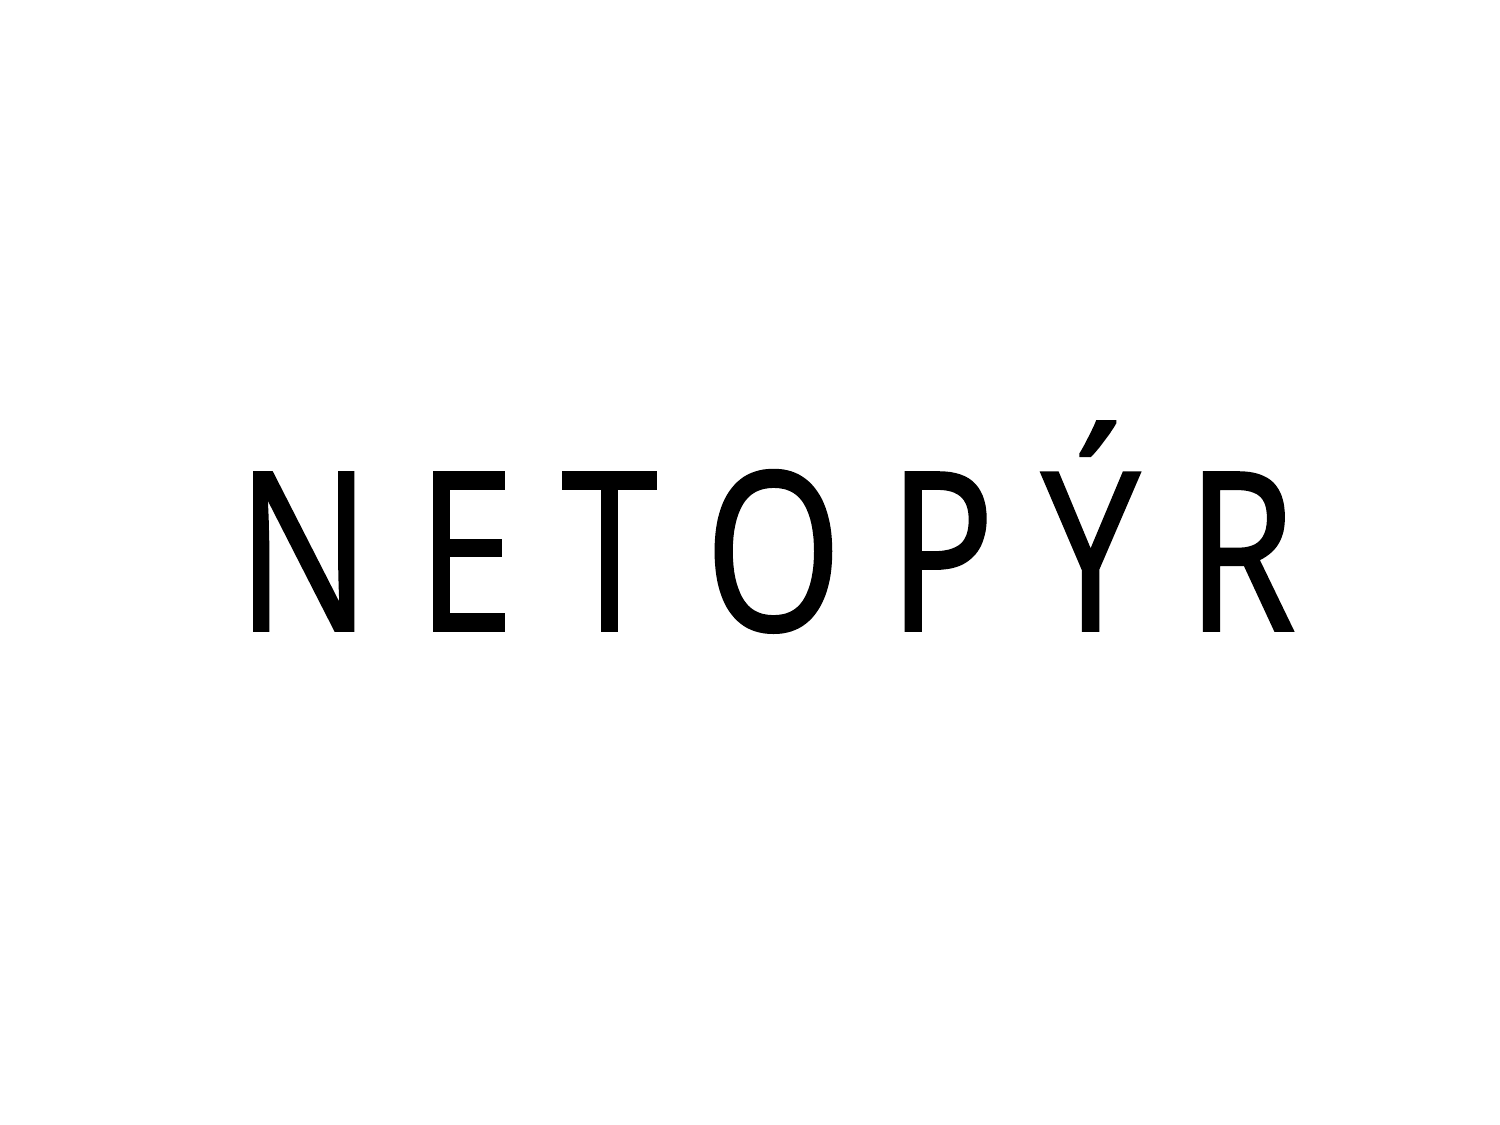

N E T O P Ý R